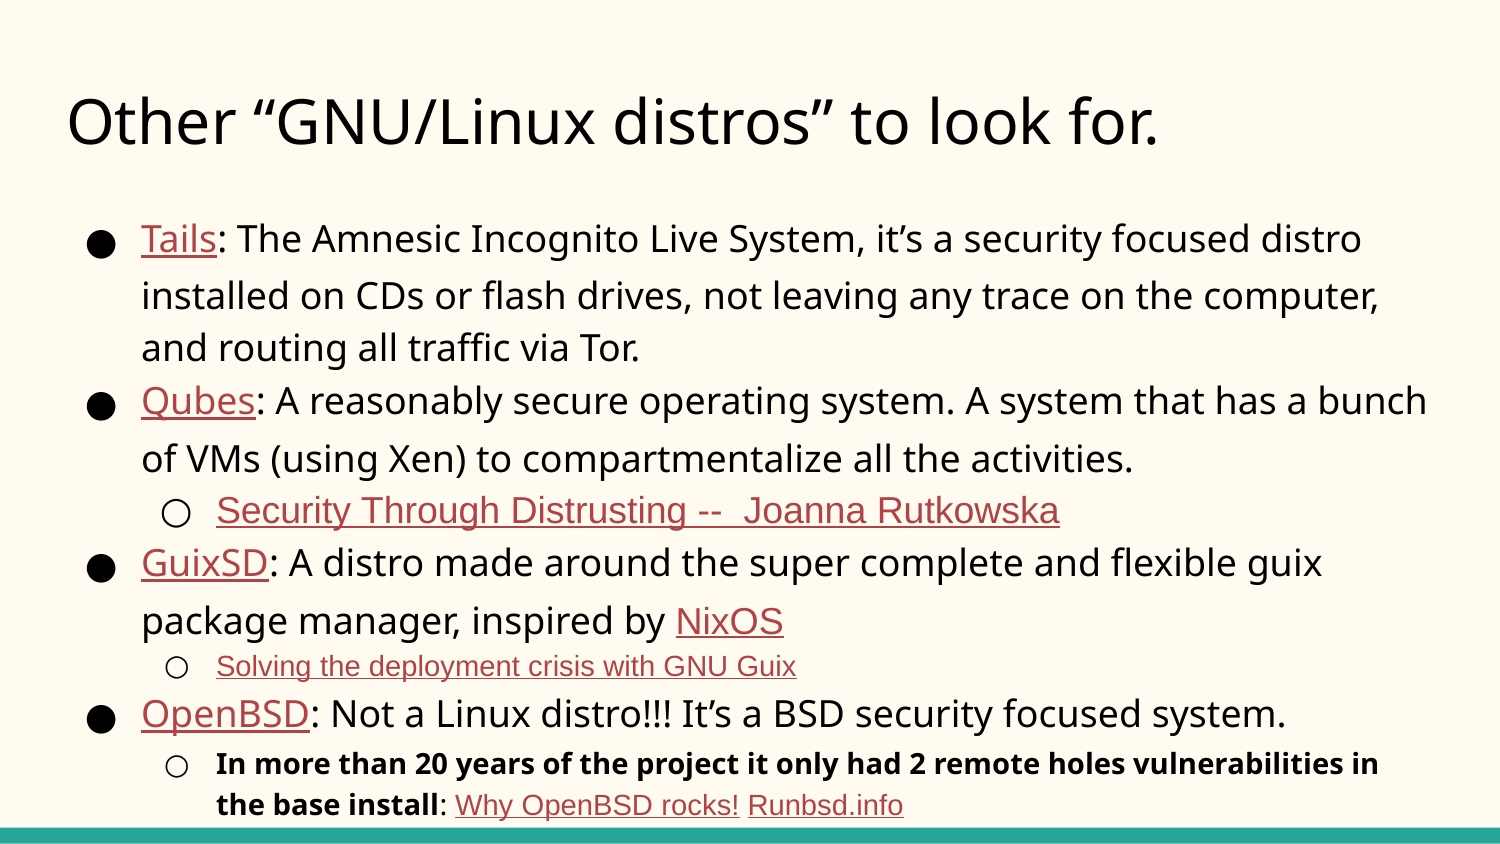

# Other “GNU/Linux distros” to look for.
Tails: The Amnesic Incognito Live System, it’s a security focused distro installed on CDs or flash drives, not leaving any trace on the computer, and routing all traffic via Tor.
Qubes: A reasonably secure operating system. A system that has a bunch of VMs (using Xen) to compartmentalize all the activities.
Security Through Distrusting -- Joanna Rutkowska
GuixSD: A distro made around the super complete and flexible guix package manager, inspired by NixOS
Solving the deployment crisis with GNU Guix
OpenBSD: Not a Linux distro!!! It’s a BSD security focused system.
In more than 20 years of the project it only had 2 remote holes vulnerabilities in the base install: Why OpenBSD rocks! Runbsd.info